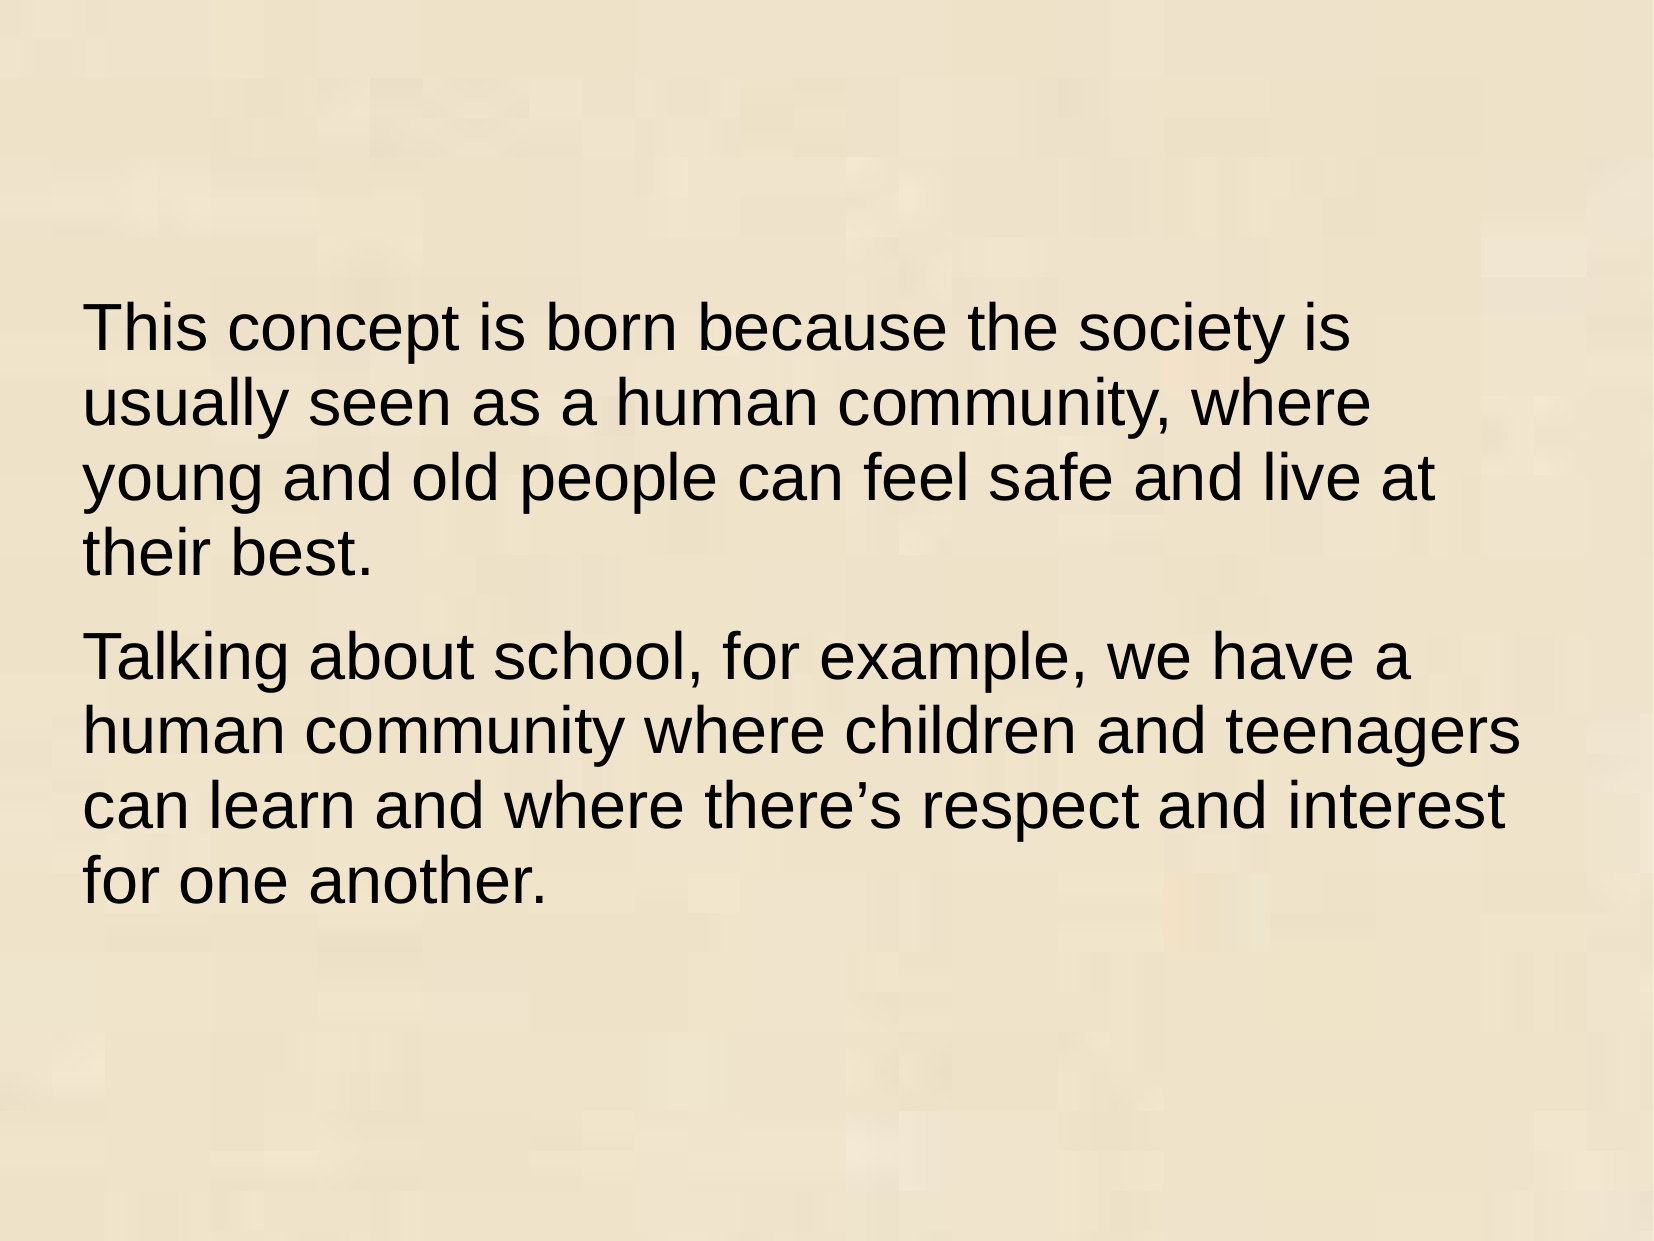

# This concept is born because the society is usually seen as a human community, where young and old people can feel safe and live at their best.
Talking about school, for example, we have a human community where children and teenagers can learn and where there’s respect and interest for one another.